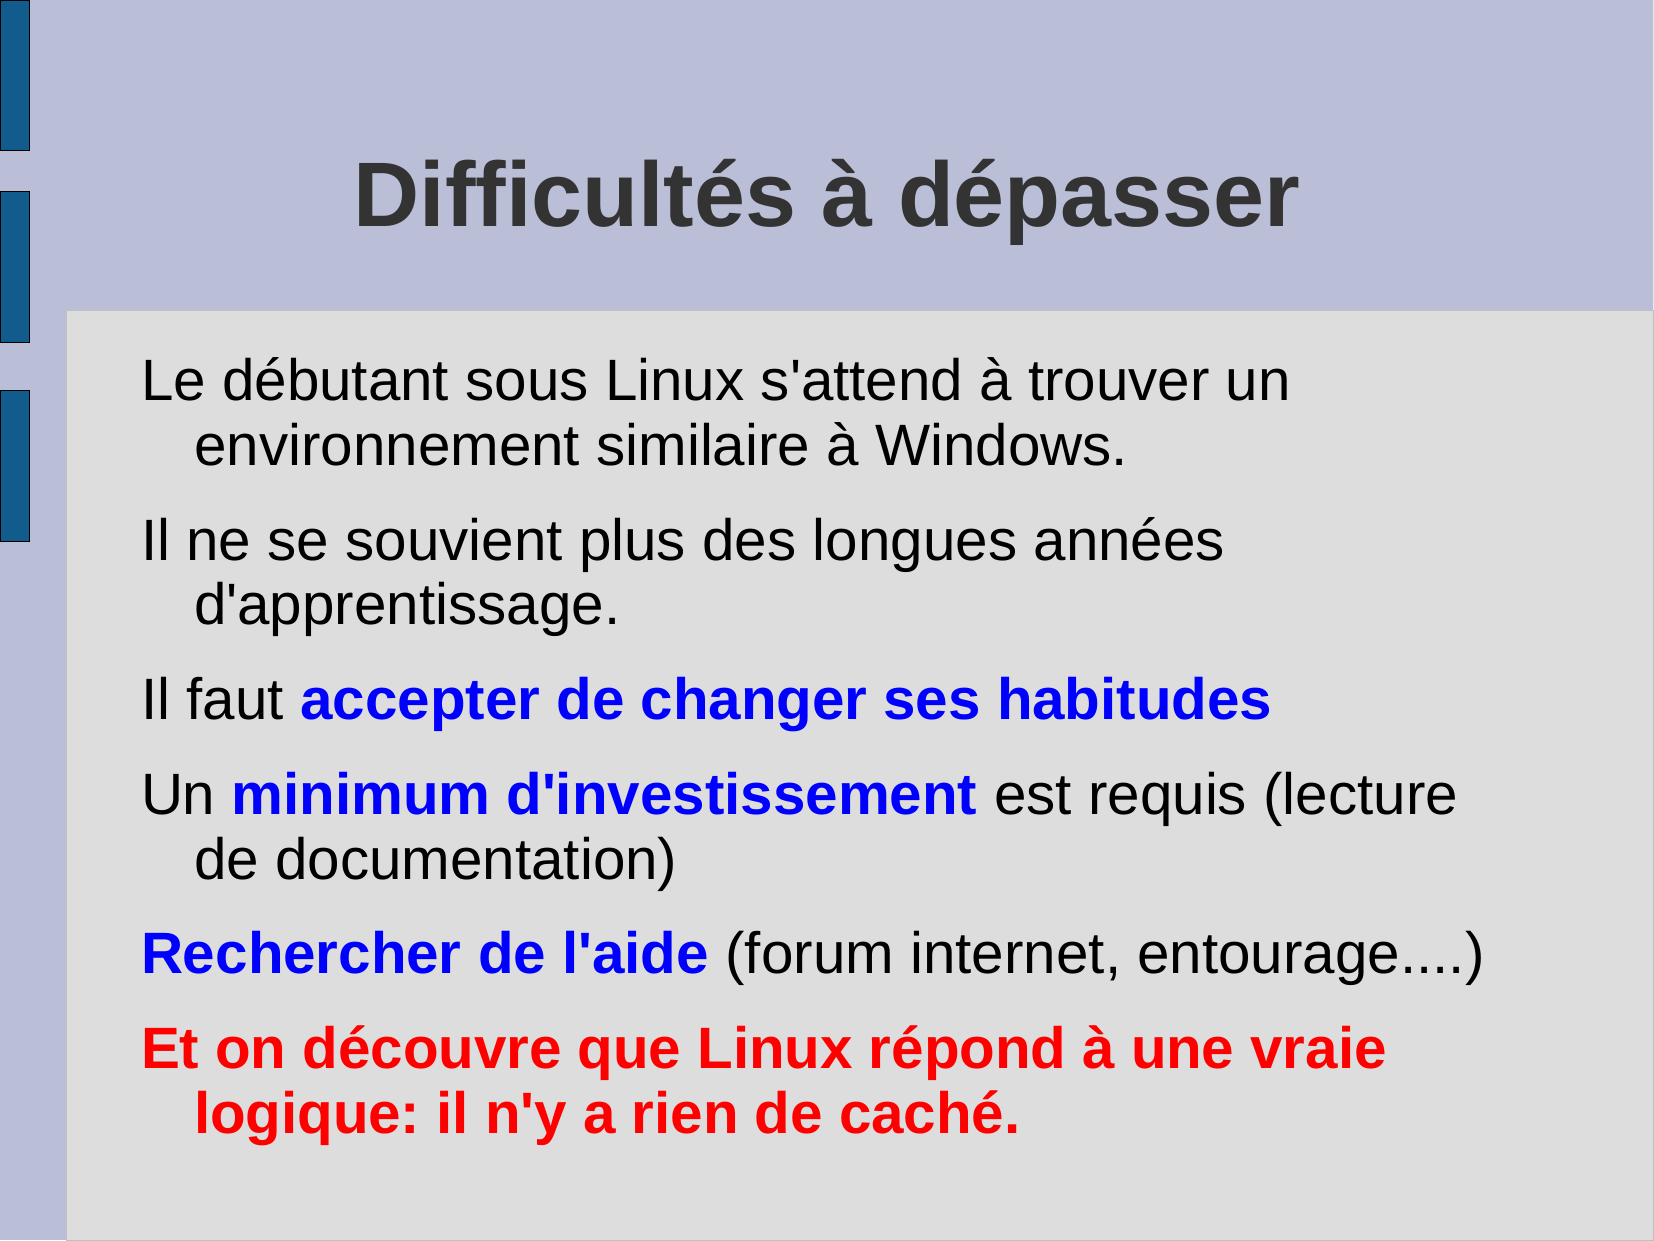

# Difficultés à dépasser
Le débutant sous Linux s'attend à trouver un environnement similaire à Windows.
Il ne se souvient plus des longues années d'apprentissage.
Il faut accepter de changer ses habitudes
Un minimum d'investissement est requis (lecture de documentation)
Rechercher de l'aide (forum internet, entourage....)
Et on découvre que Linux répond à une vraie logique: il n'y a rien de caché.